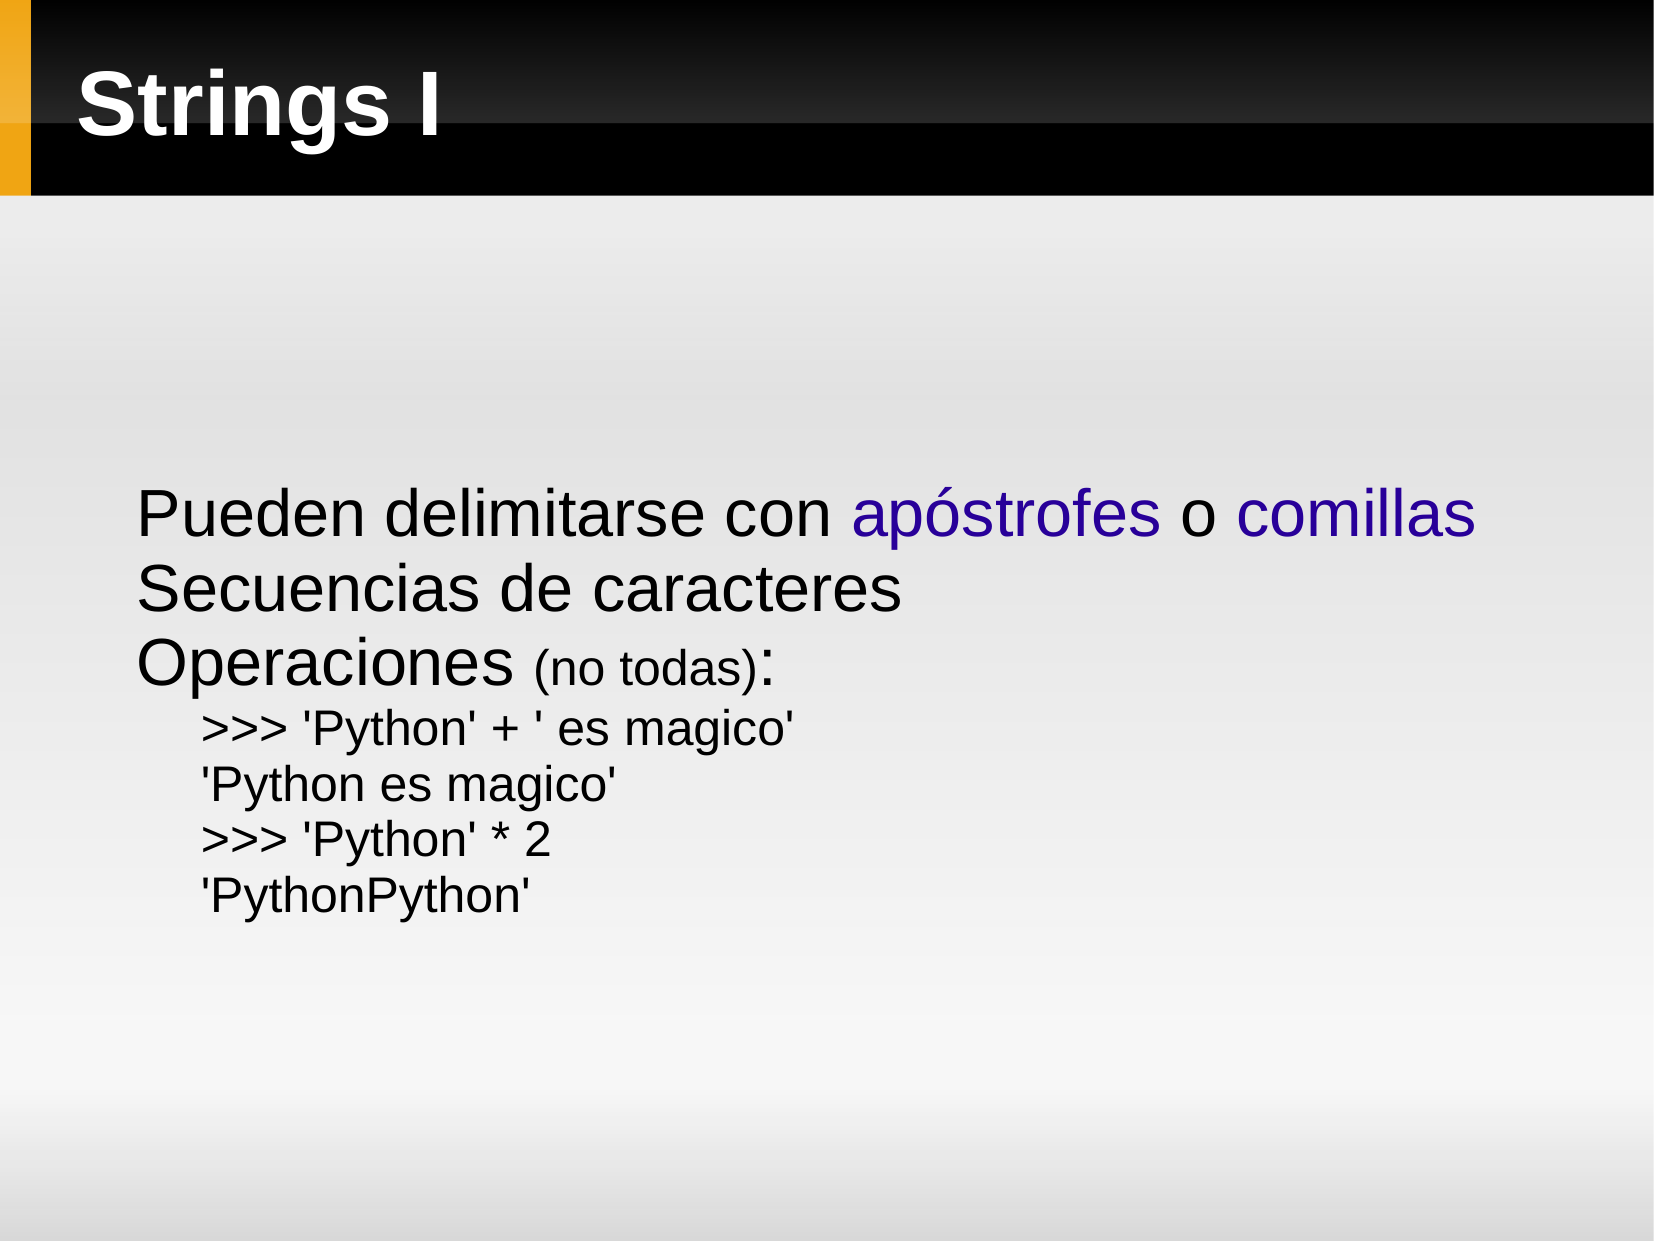

# Strings I
 Pueden delimitarse con apóstrofes o comillas
 Secuencias de caracteres
 Operaciones (no todas):
>>> 'Python' + ' es magico'
'Python es magico'
>>> 'Python' * 2
'PythonPython'